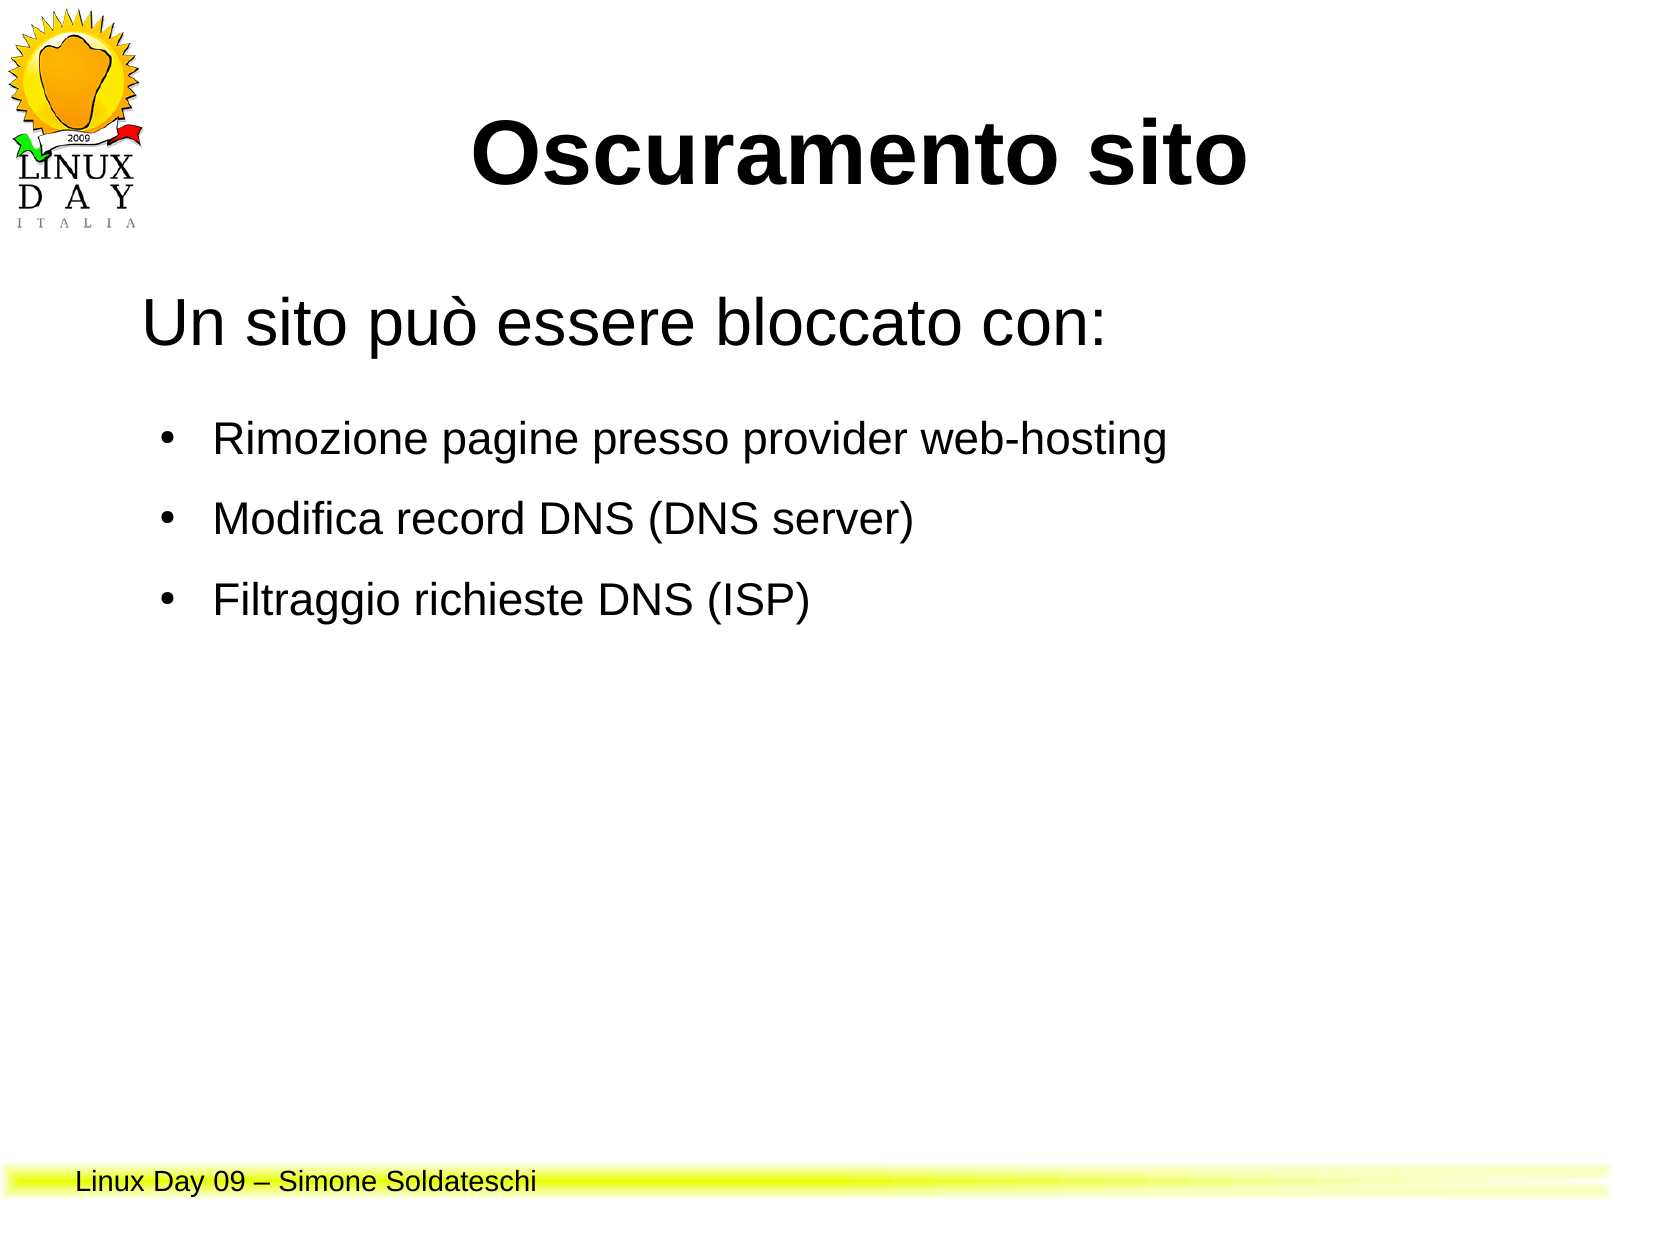

# Oscuramento sito
Un sito può essere bloccato con:
Rimozione pagine presso provider web-hosting
Modifica record DNS (DNS server)
Filtraggio richieste DNS (ISP)